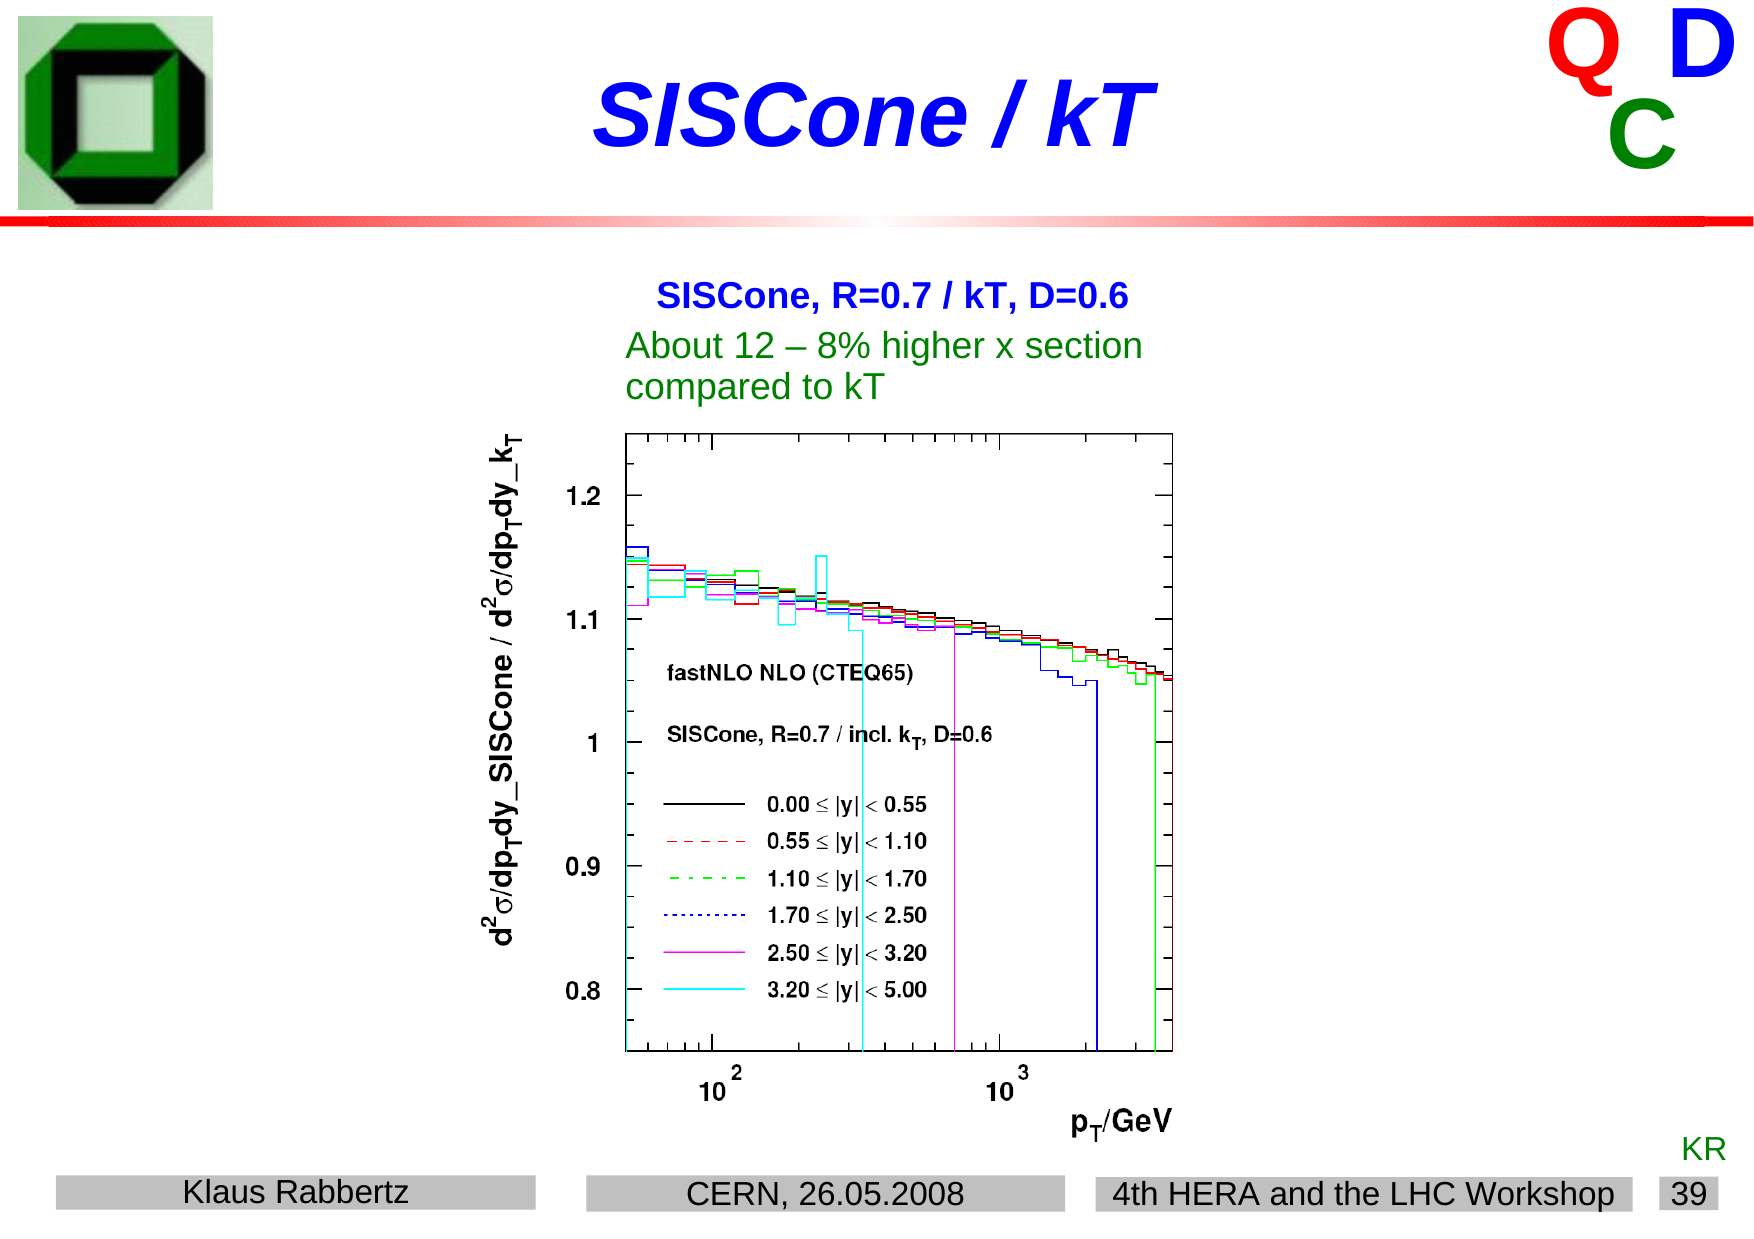

# SISCone / kT
SISCone, R=0.7 / kT, D=0.6
About 12 – 8% higher x section
compared to kT
KR